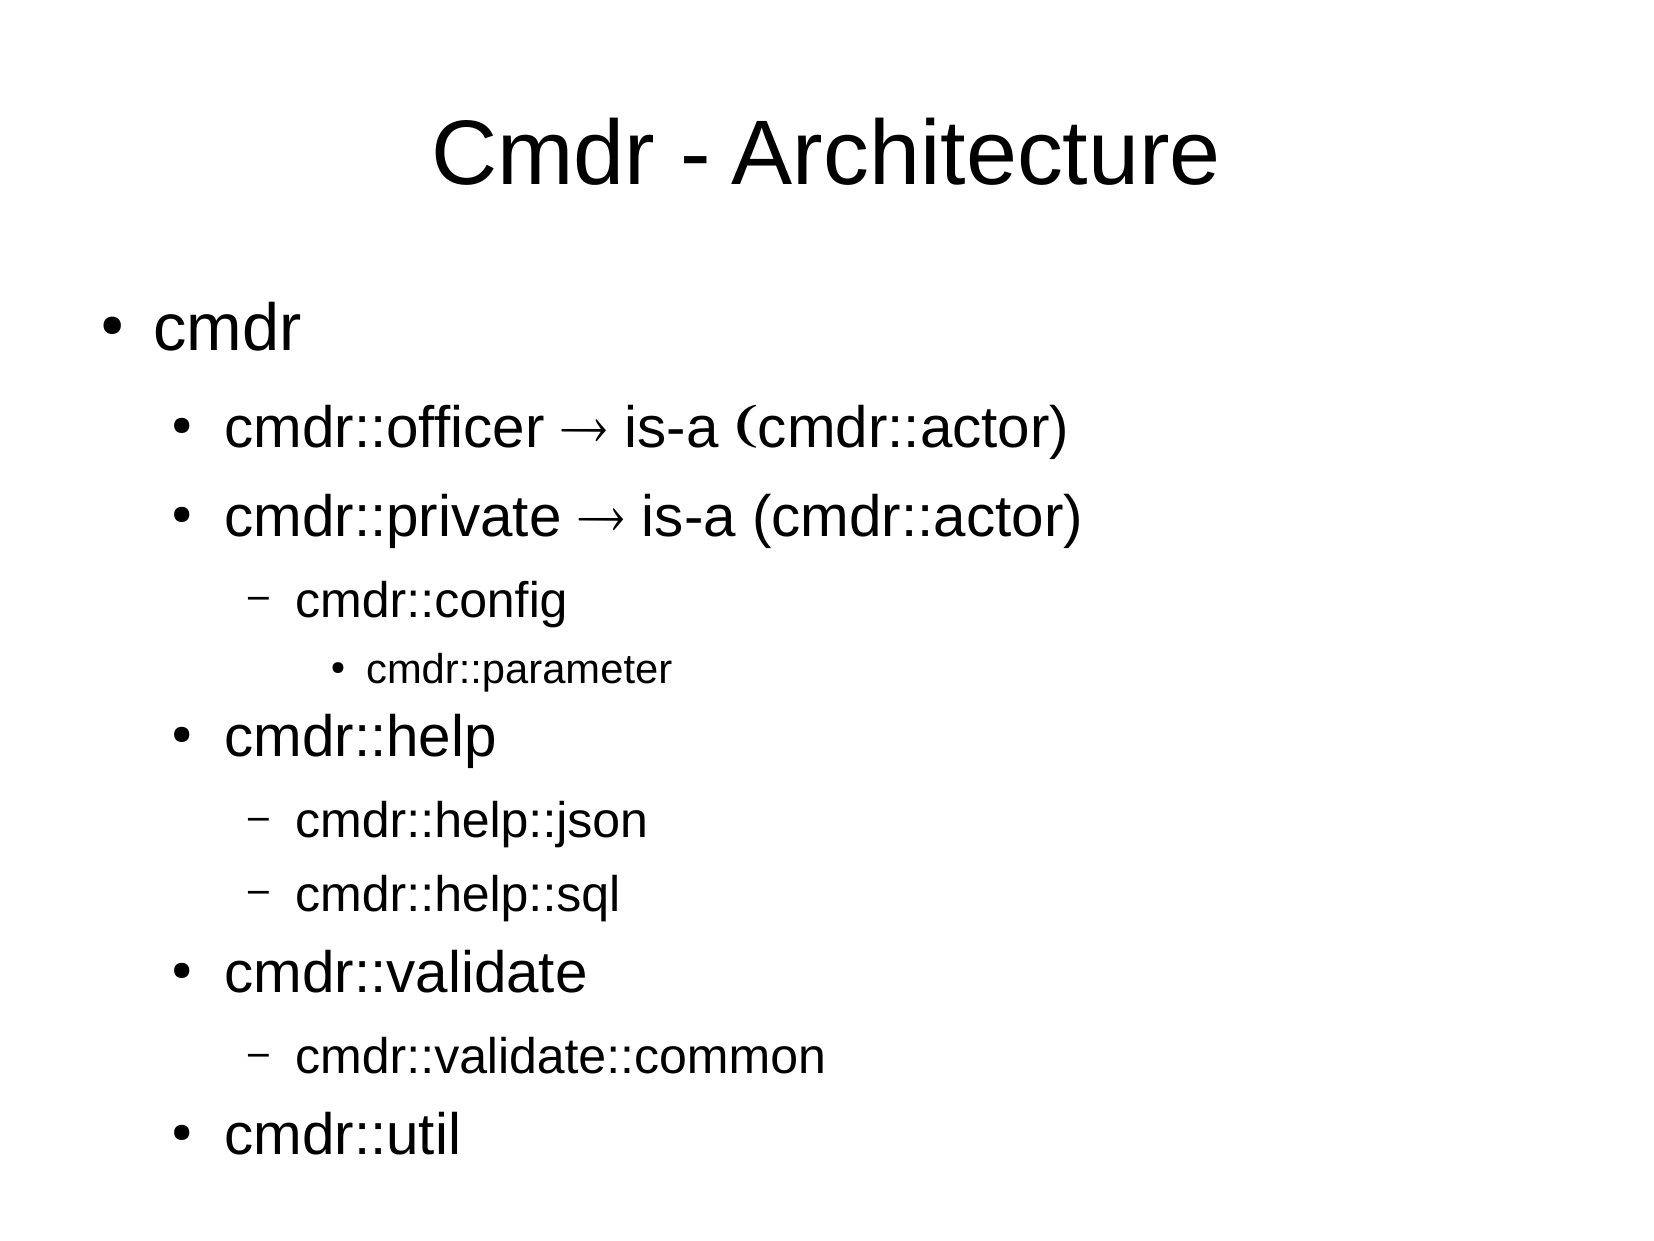

# Cmdr - Architecture
cmdr
cmdr::officer ® is-a (cmdr::actor)
cmdr::private ® is-a (cmdr::actor)
cmdr::config
cmdr::parameter
cmdr::help
cmdr::help::json
cmdr::help::sql
cmdr::validate
cmdr::validate::common
cmdr::util